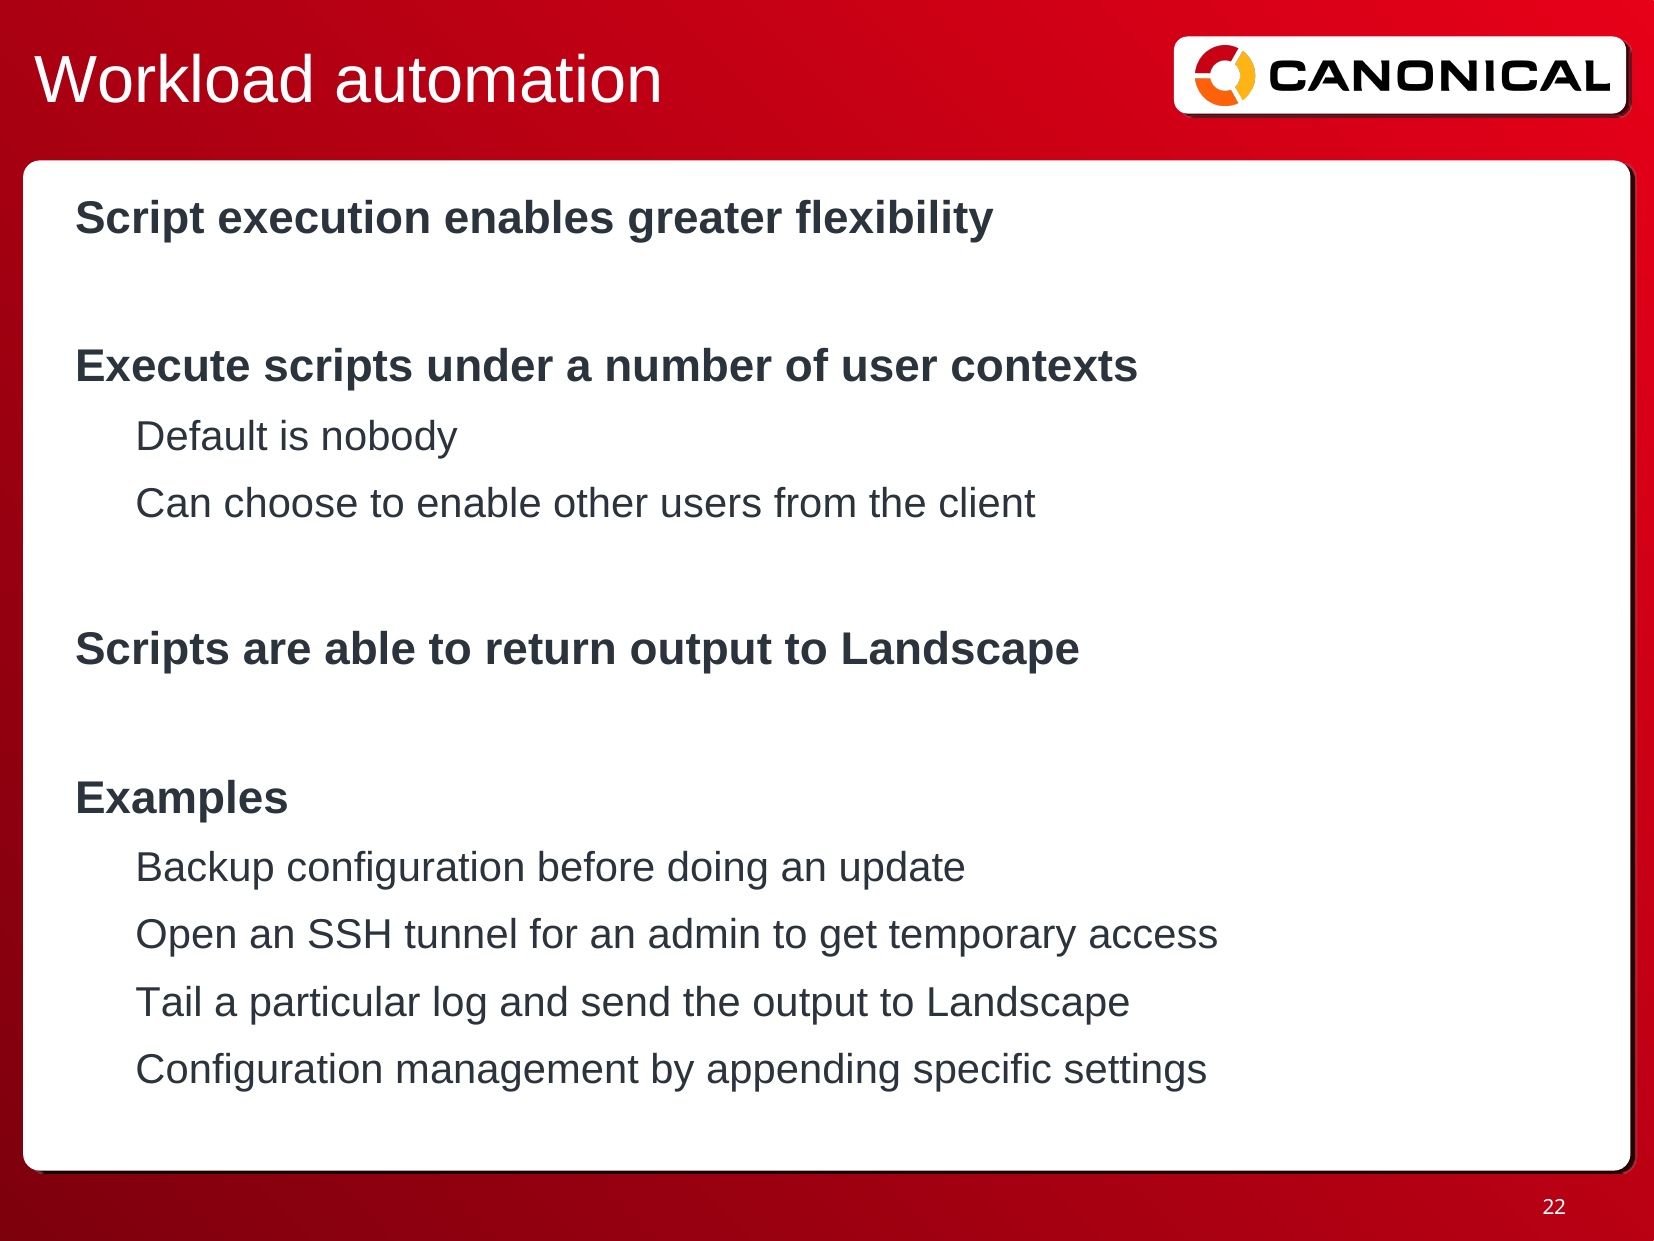

# Workload automation
Script execution enables greater flexibility
Execute scripts under a number of user contexts
Default is nobody
Can choose to enable other users from the client
Scripts are able to return output to Landscape
Examples
Backup configuration before doing an update
Open an SSH tunnel for an admin to get temporary access
Tail a particular log and send the output to Landscape
Configuration management by appending specific settings
22